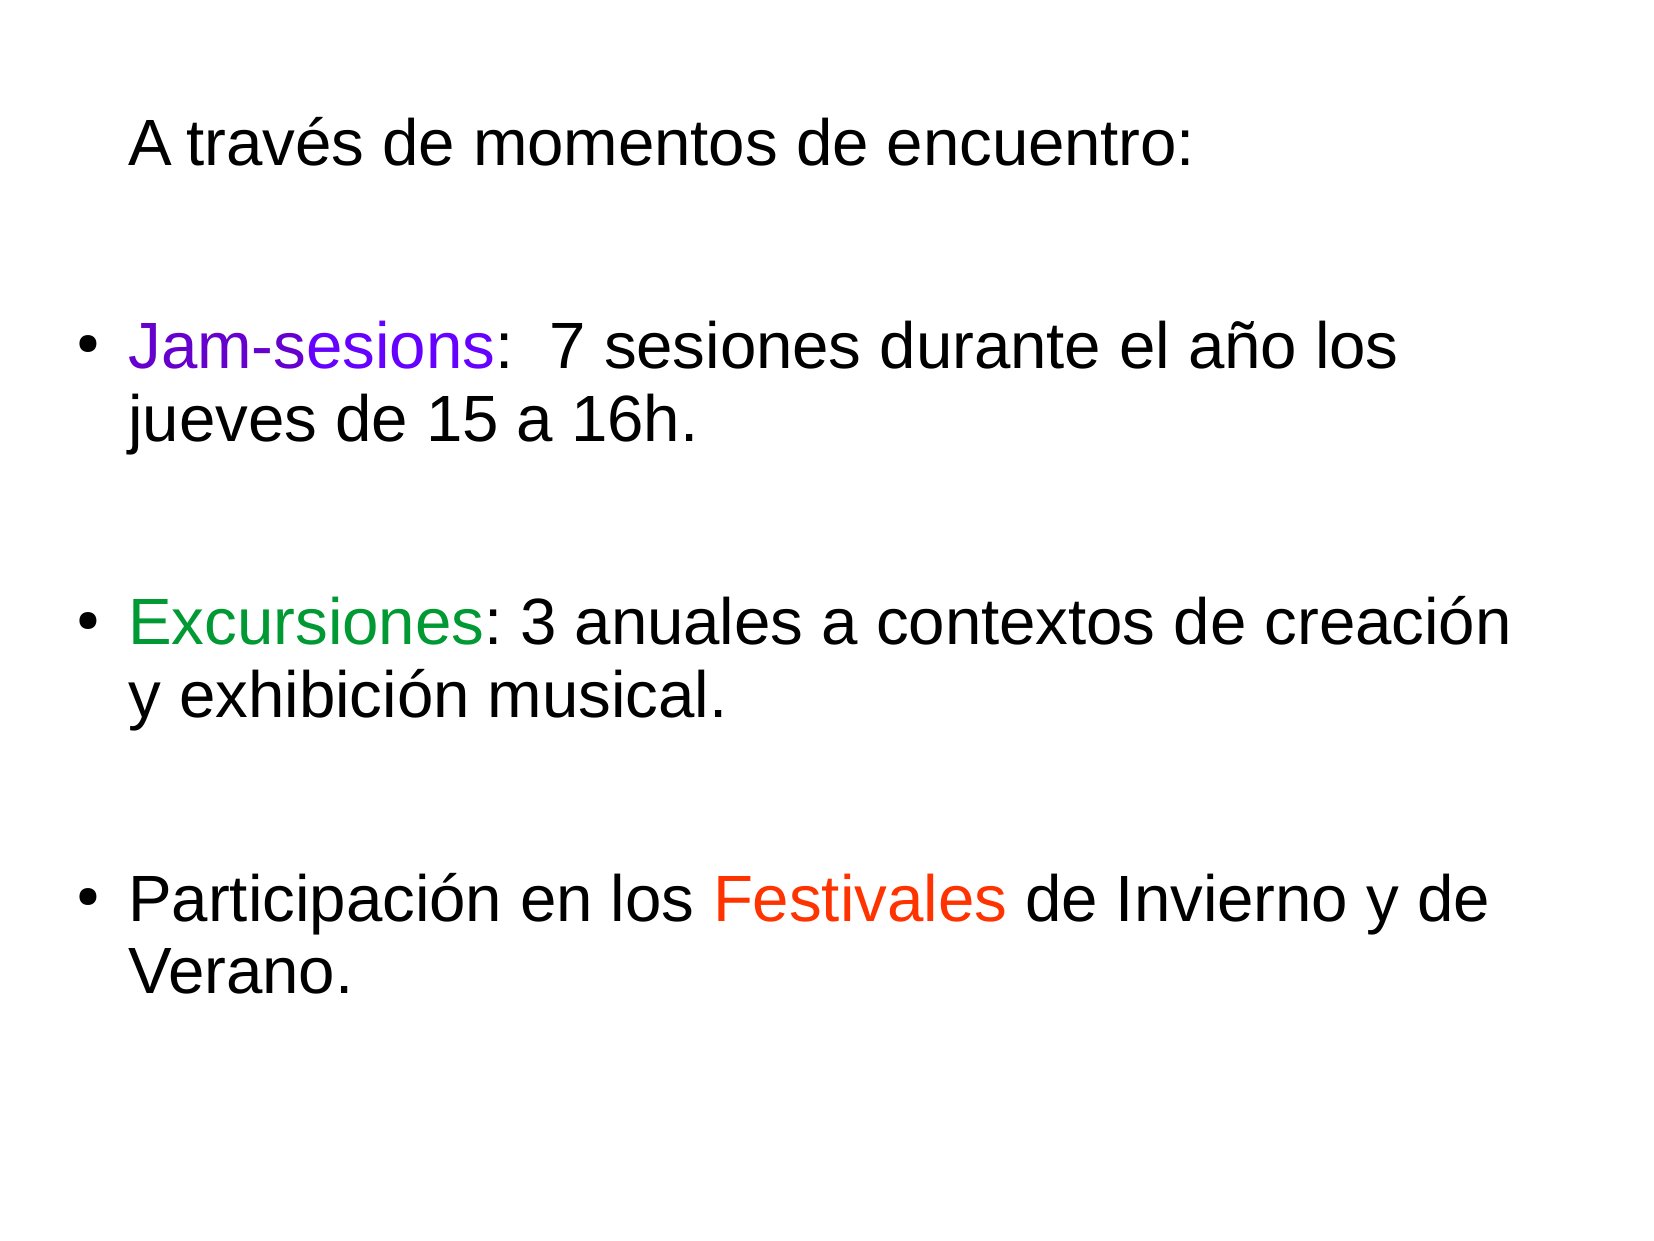

#
A través de momentos de encuentro:
Jam-sesions: 7 sesiones durante el año los jueves de 15 a 16h.
Excursiones: 3 anuales a contextos de creación y exhibición musical.
Participación en los Festivales de Invierno y de Verano.